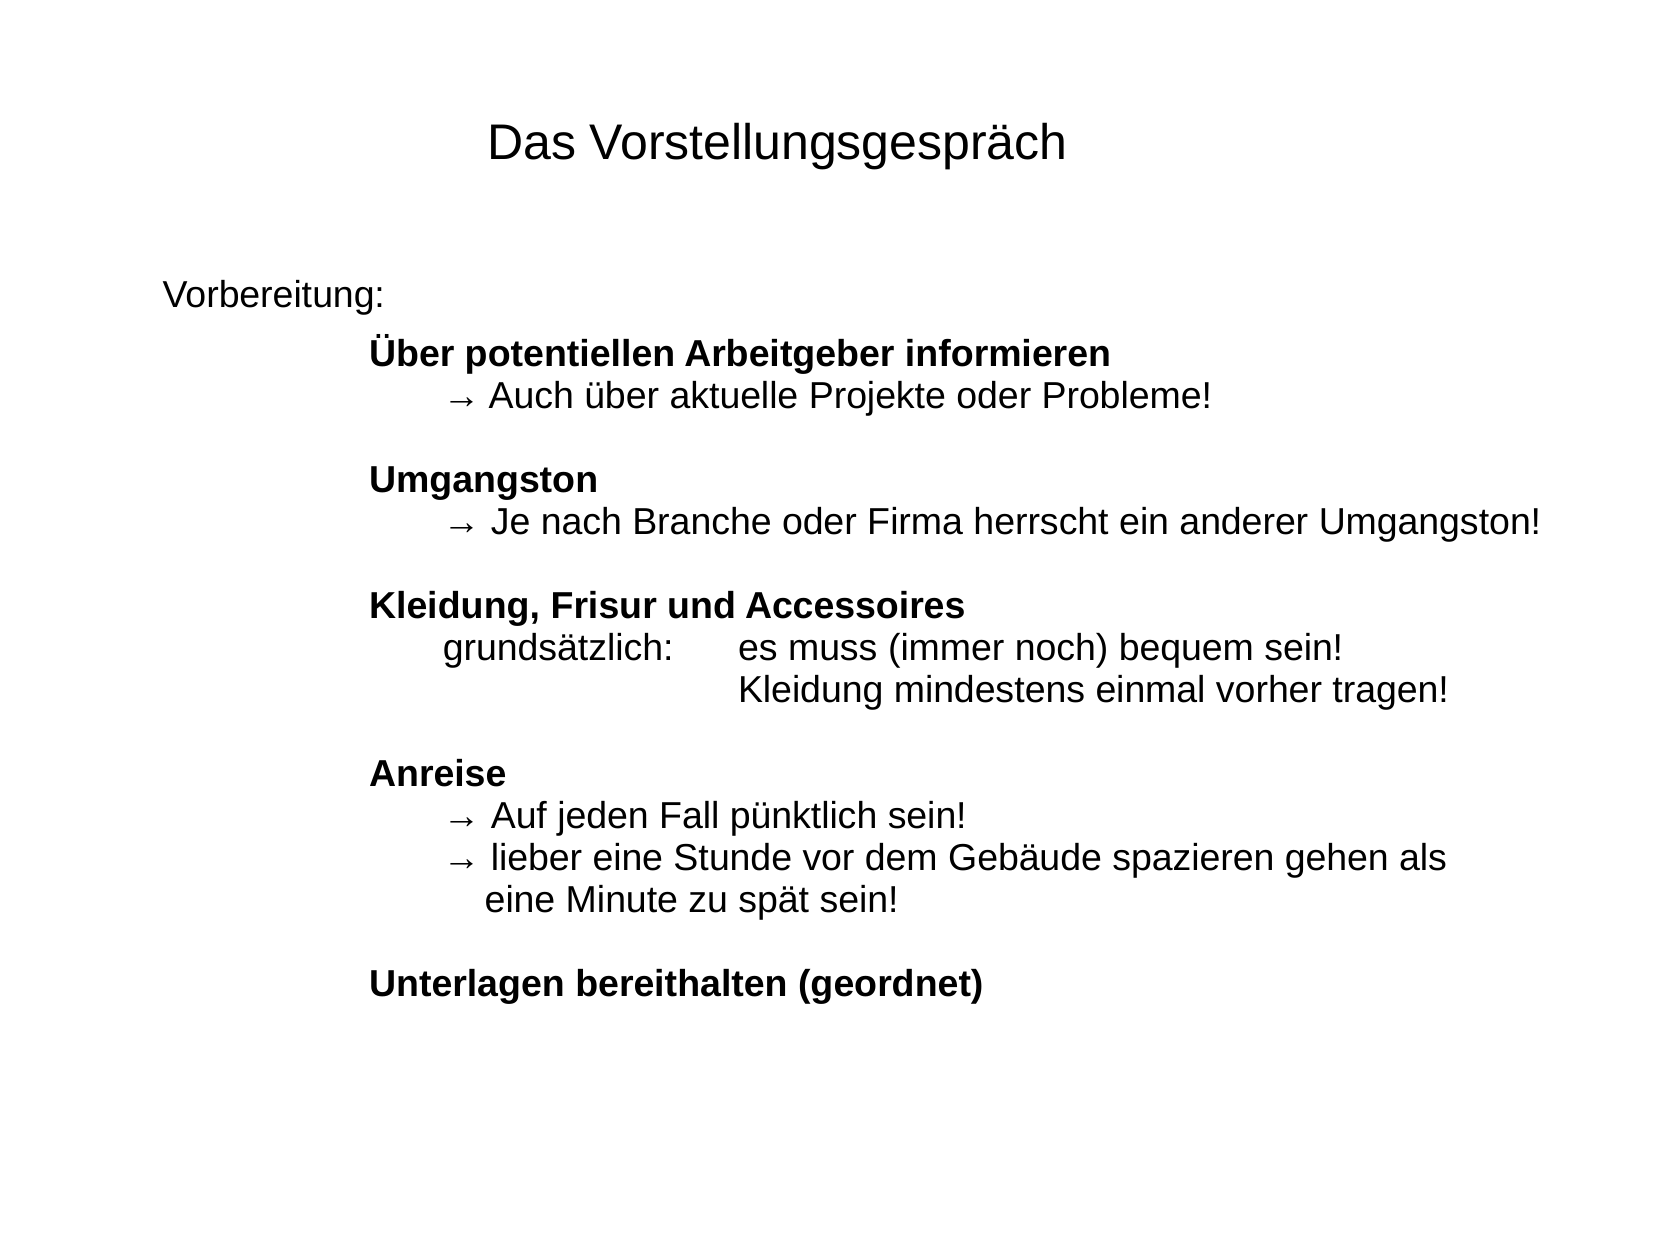

Das Vorstellungsgespräch
Vorbereitung:
Über potentiellen Arbeitgeber informieren
 	→ Auch über aktuelle Projekte oder Probleme!
Umgangston
	→ Je nach Branche oder Firma herrscht ein anderer Umgangston!
Kleidung, Frisur und Accessoires
 	grundsätzlich: 	es muss (immer noch) bequem sein!
 					Kleidung mindestens einmal vorher tragen!
Anreise
 	→ Auf jeden Fall pünktlich sein!
	→ lieber eine Stunde vor dem Gebäude spazieren gehen als
 	 eine Minute zu spät sein!
Unterlagen bereithalten (geordnet)